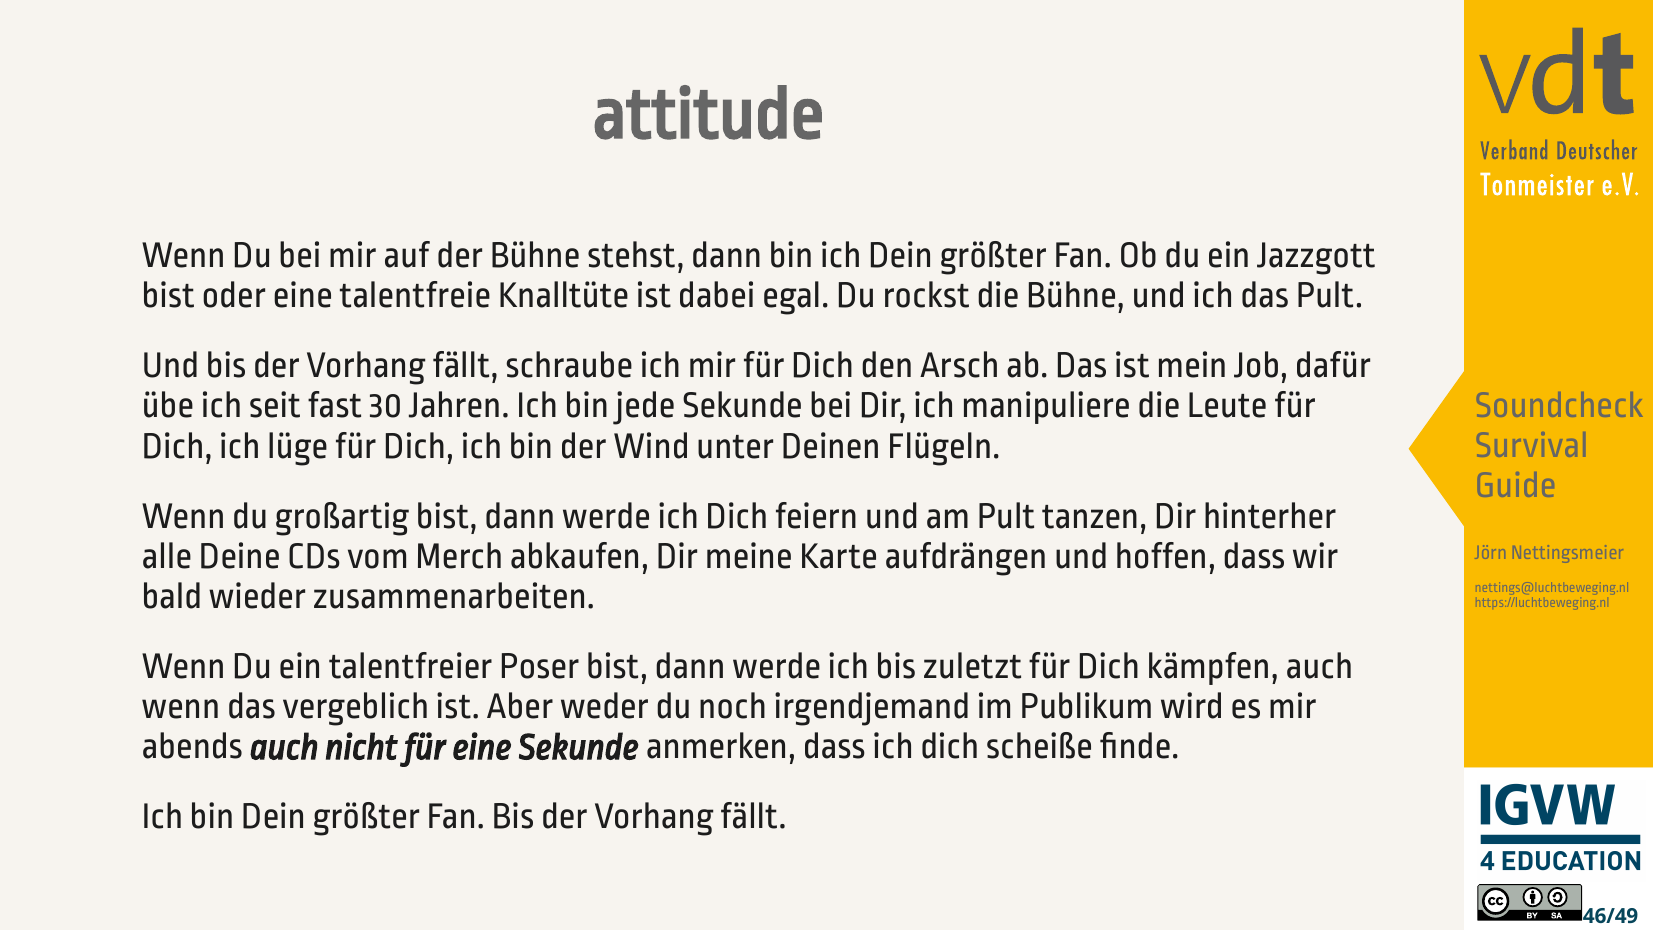

# attitude
Wenn Du bei mir auf der Bühne stehst, dann bin ich Dein größter Fan. Ob du ein Jazzgott bist oder eine talentfreie Knalltüte ist dabei egal. Du rockst die Bühne, und ich das Pult.
Und bis der Vorhang fällt, schraube ich mir für Dich den Arsch ab. Das ist mein Job, dafür übe ich seit fast 30 Jahren. Ich bin jede Sekunde bei Dir, ich manipuliere die Leute für Dich, ich lüge für Dich, ich bin der Wind unter Deinen Flügeln.
Wenn du großartig bist, dann werde ich Dich feiern und am Pult tanzen, Dir hinterher alle Deine CDs vom Merch abkaufen, Dir meine Karte aufdrängen und hoffen, dass wir bald wieder zusammenarbeiten.
Wenn Du ein talentfreier Poser bist, dann werde ich bis zuletzt für Dich kämpfen, auch wenn das vergeblich ist. Aber weder du noch irgendjemand im Publikum wird es mir abends auch nicht für eine Sekunde anmerken, dass ich dich scheiße finde.
Ich bin Dein größter Fan. Bis der Vorhang fällt.